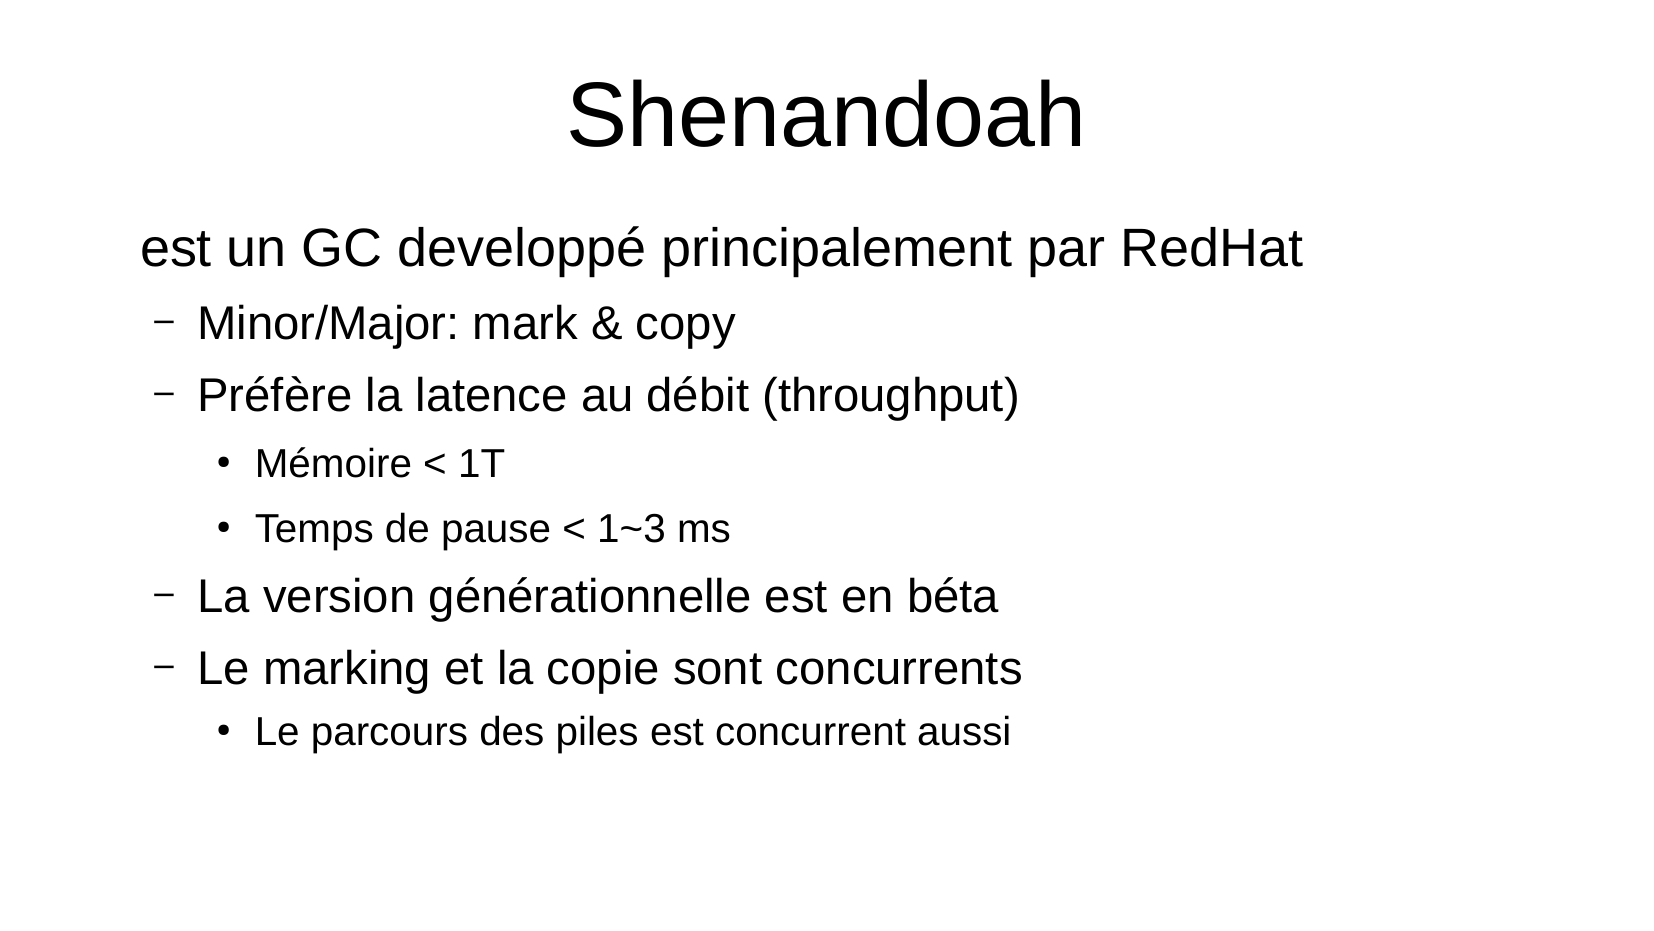

# Shenandoah
est un GC developpé principalement par RedHat
Minor/Major: mark & copy
Préfère la latence au débit (throughput)
Mémoire < 1T
Temps de pause < 1~3 ms
La version générationnelle est en béta
Le marking et la copie sont concurrents
Le parcours des piles est concurrent aussi